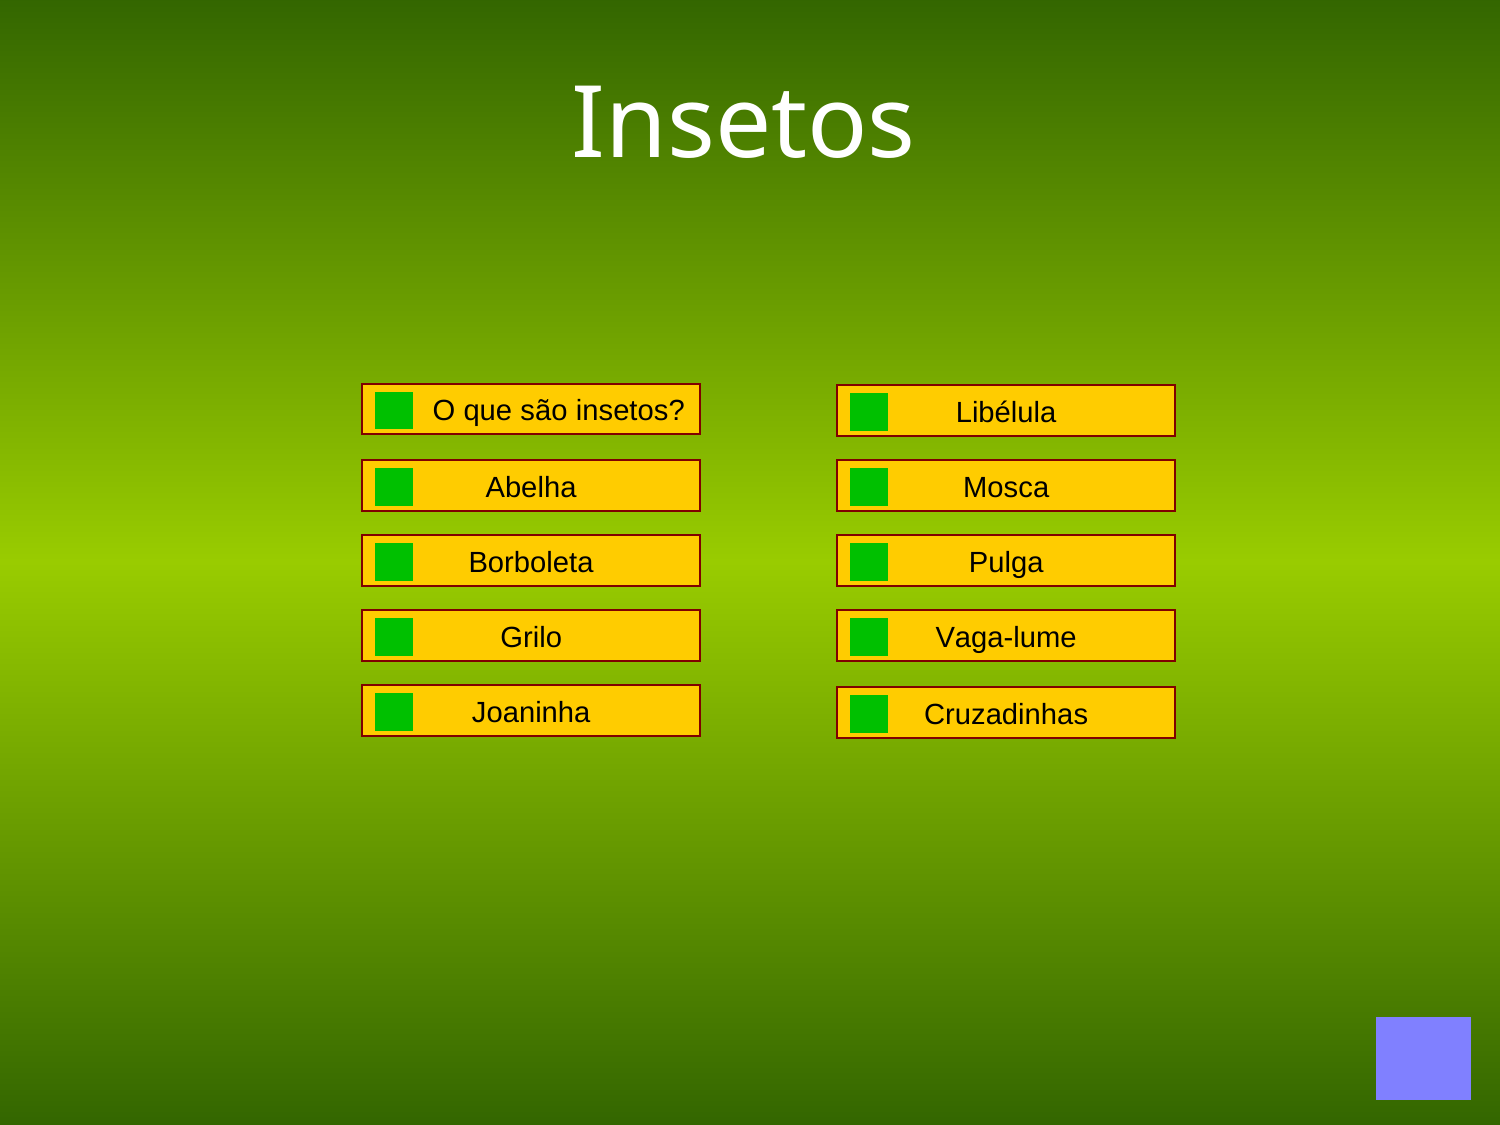

Insetos
O que são insetos?
Libélula
Abelha
Mosca
Borboleta
Pulga
Grilo
Vaga-lume
Joaninha
Cruzadinhas